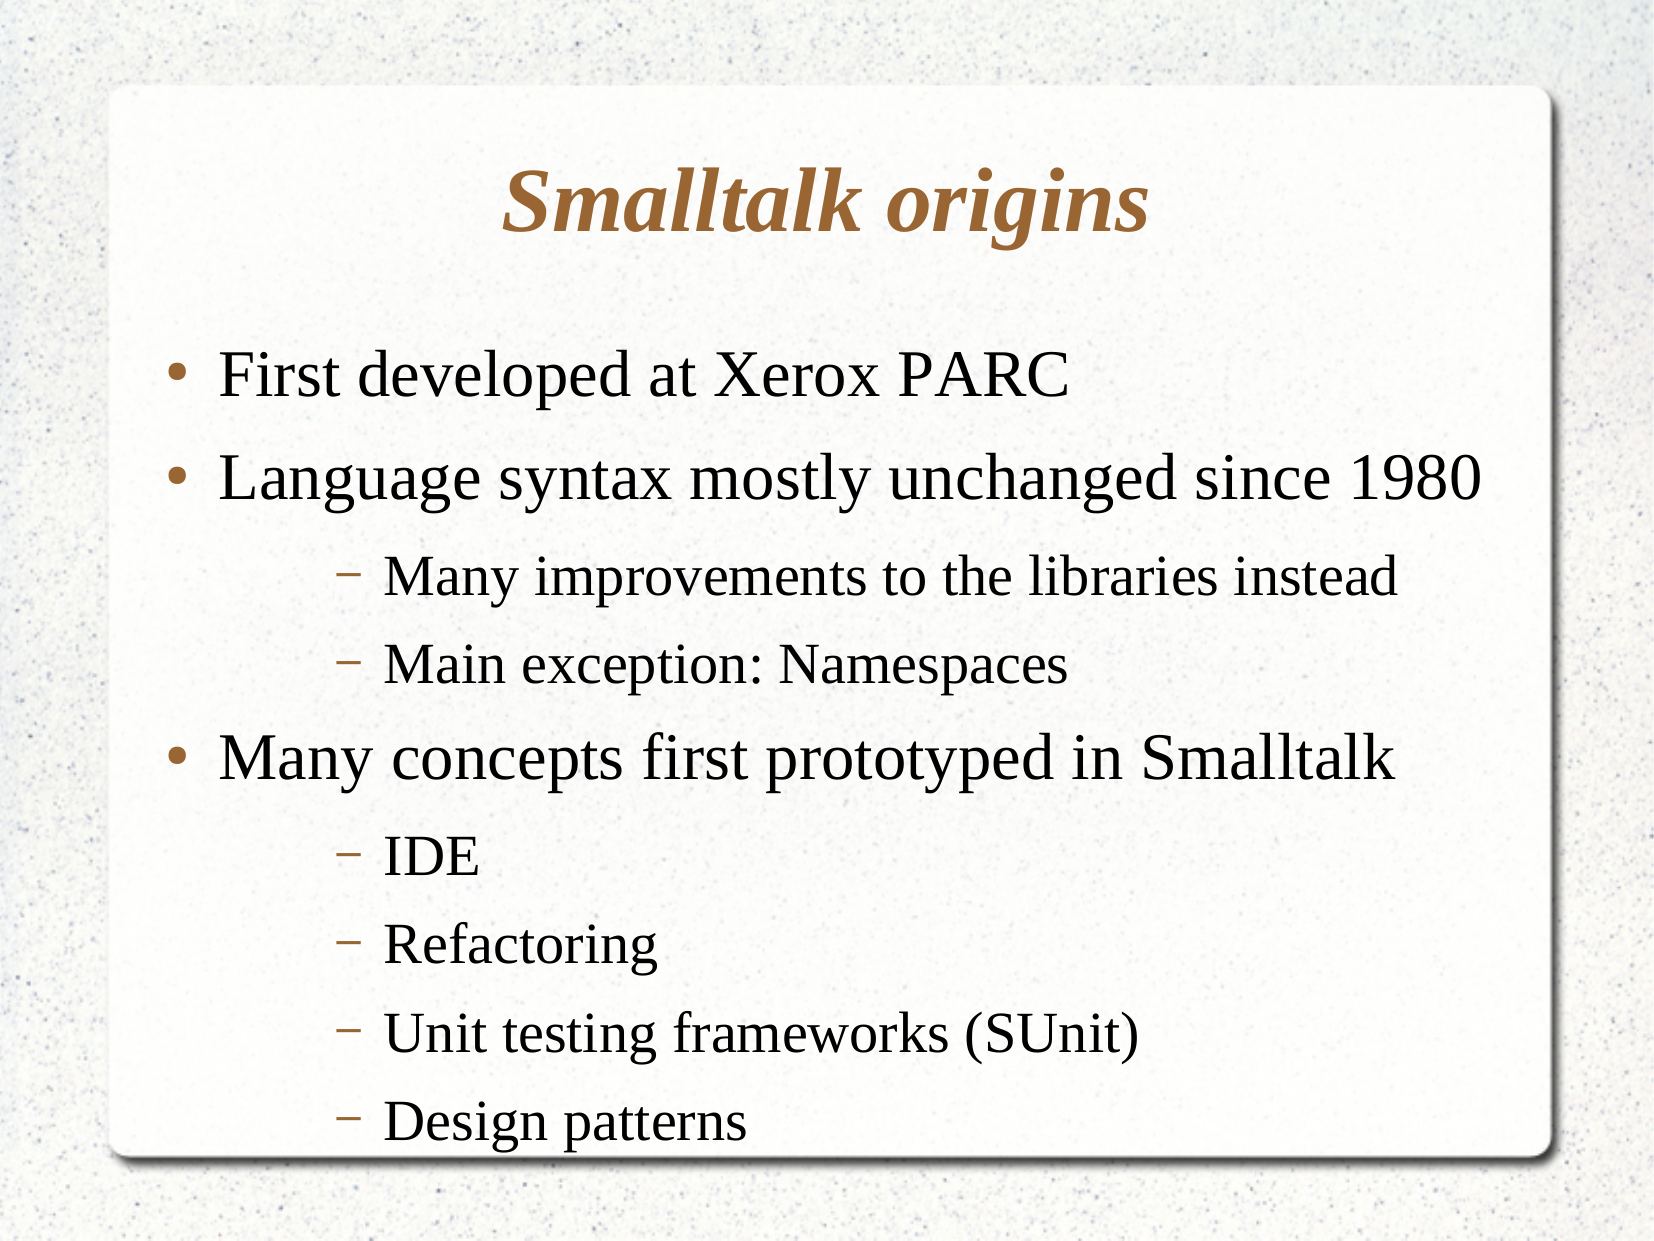

# Smalltalk origins
First developed at Xerox PARC
Language syntax mostly unchanged since 1980
Many improvements to the libraries instead
Main exception: Namespaces
Many concepts first prototyped in Smalltalk
IDE
Refactoring
Unit testing frameworks (SUnit)
Design patterns